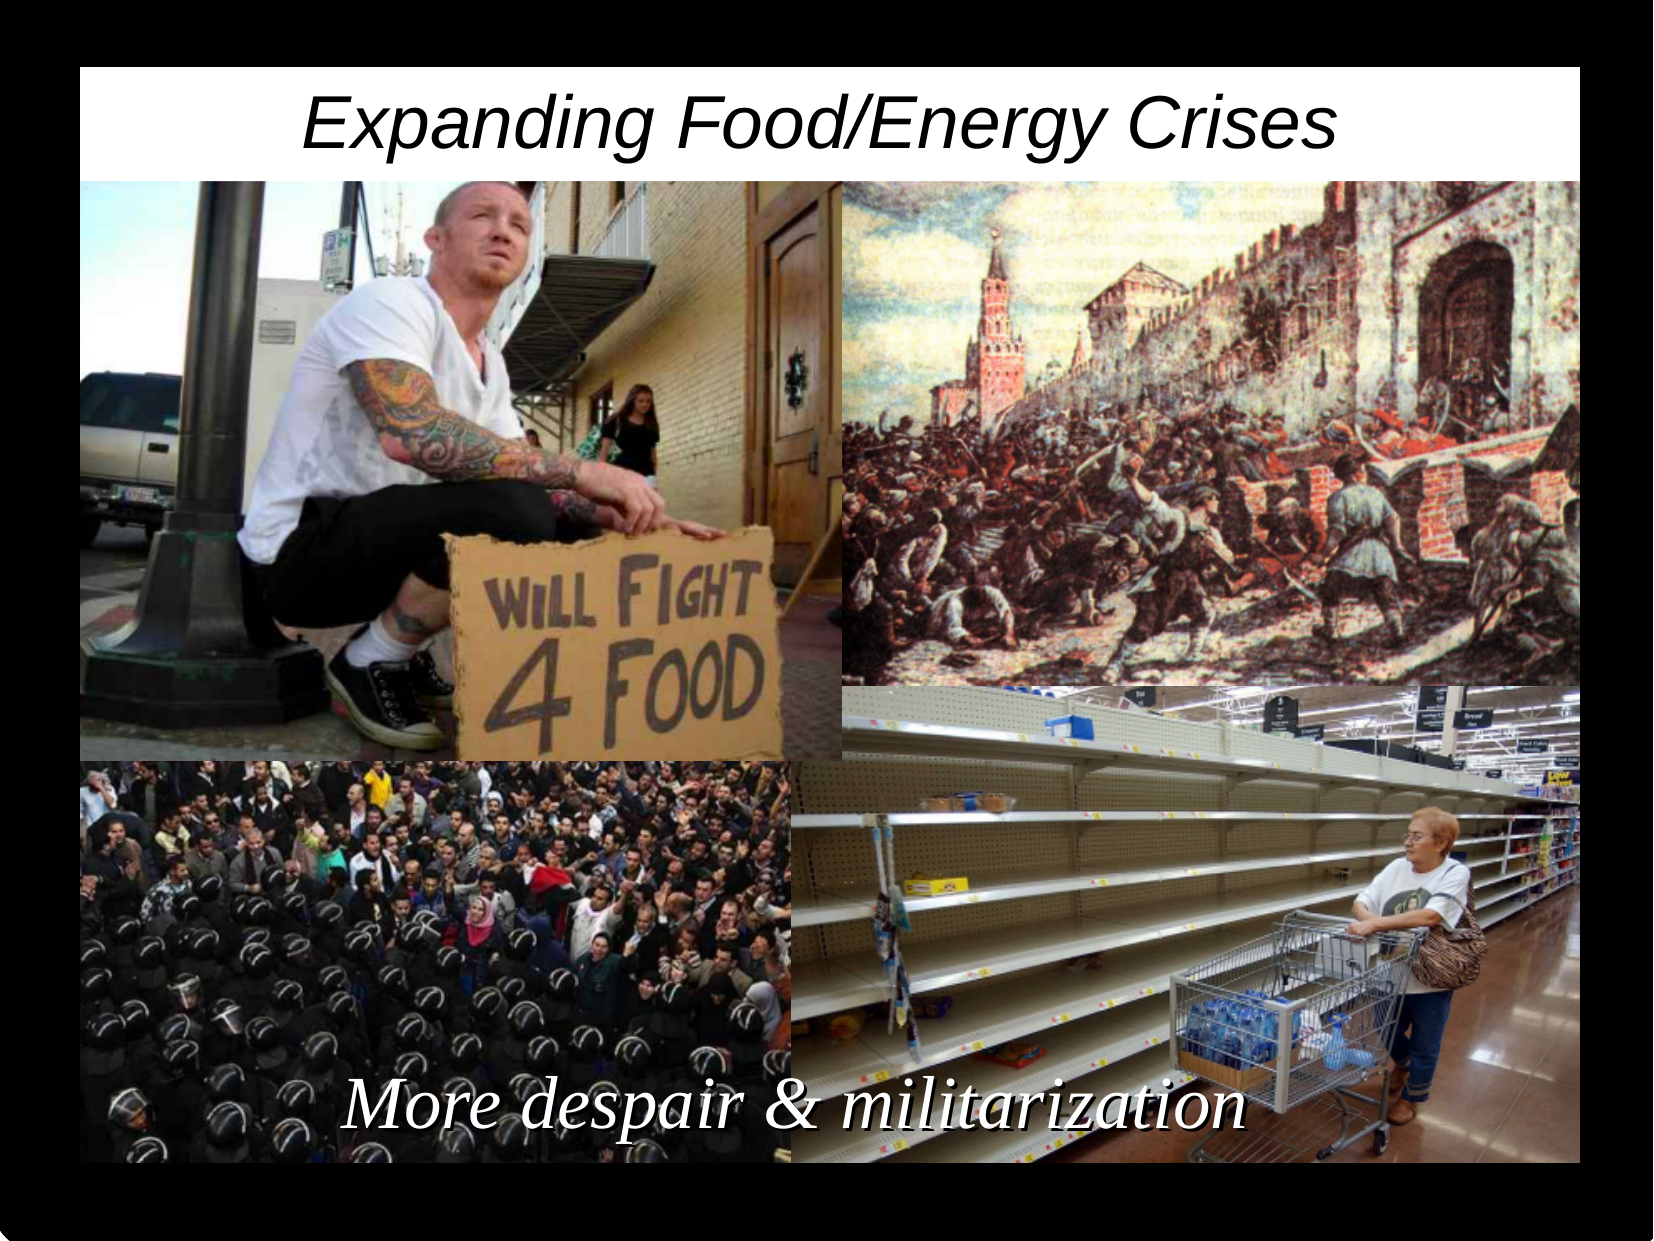

Expanding Food/Energy Crises
More despair & militarization